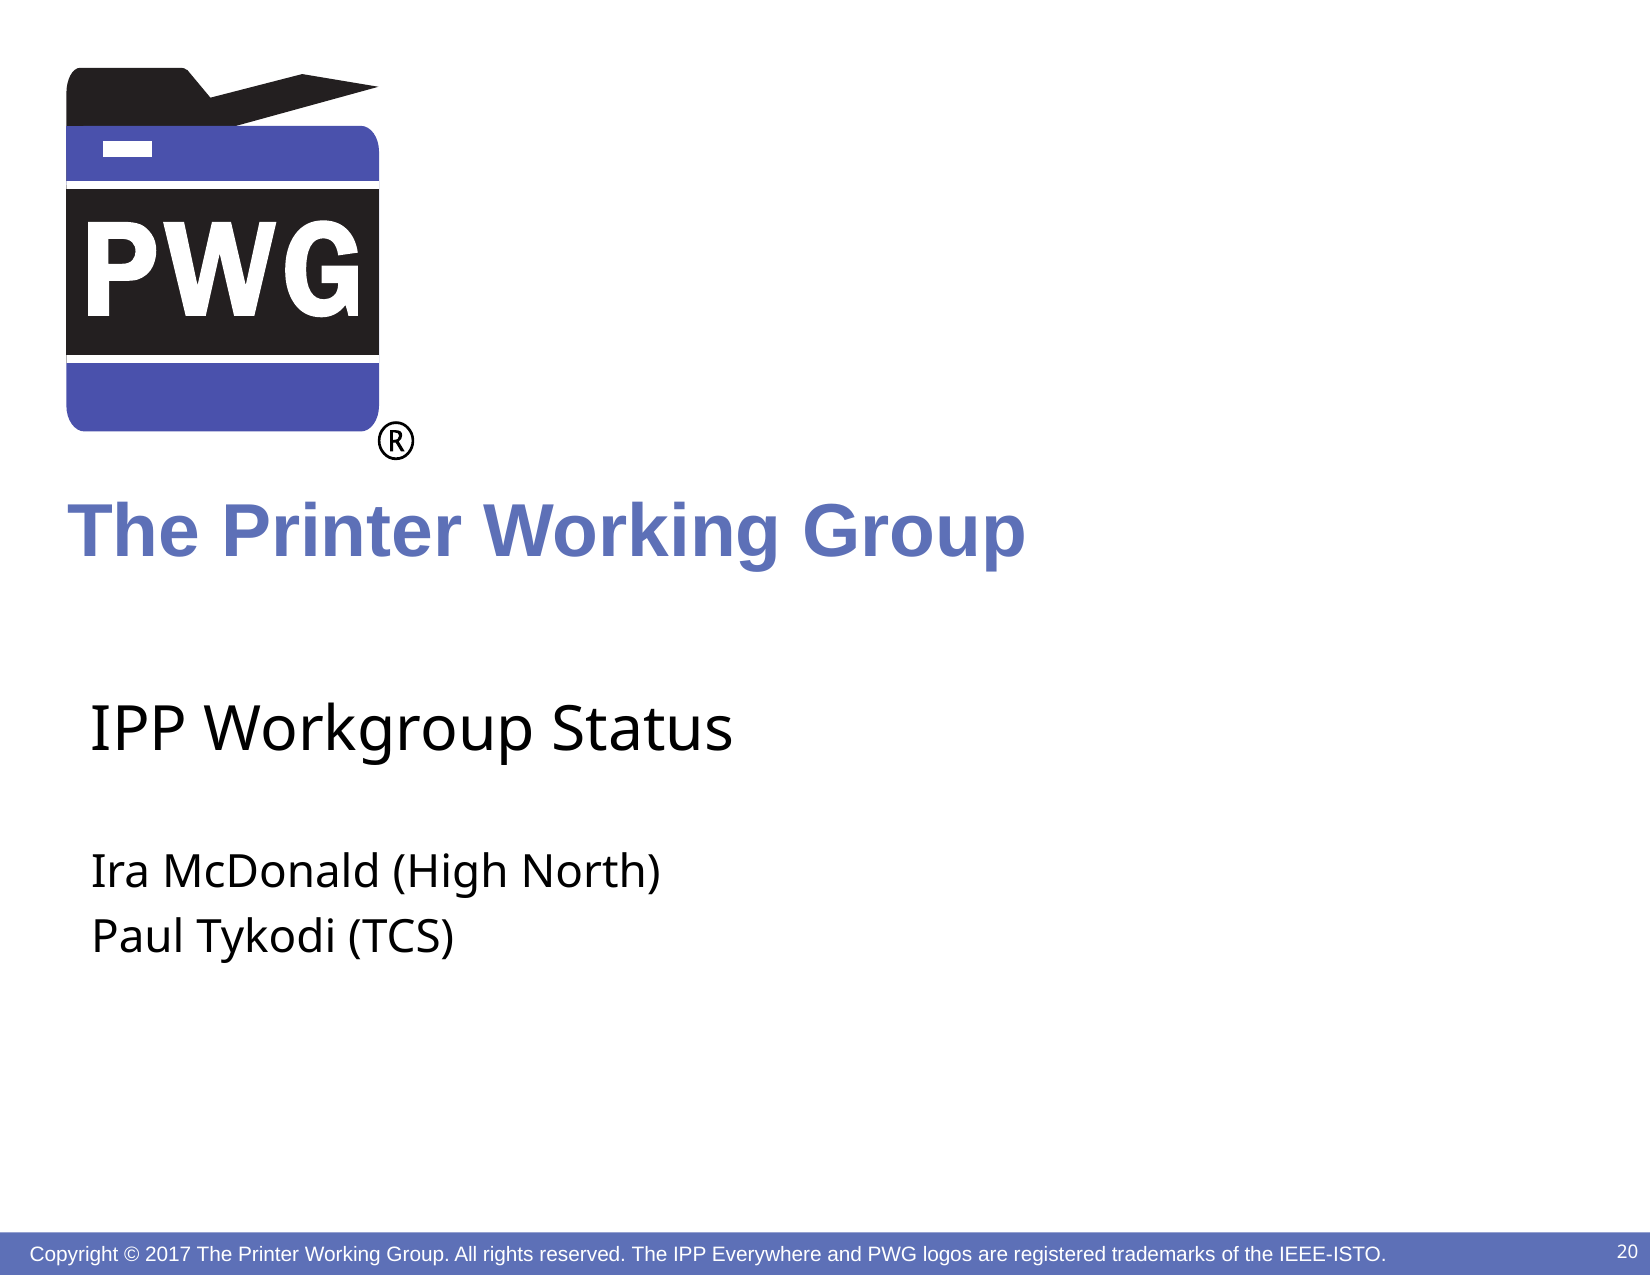

# IPP Workgroup Status
Ira McDonald (High North)
Paul Tykodi (TCS)
20